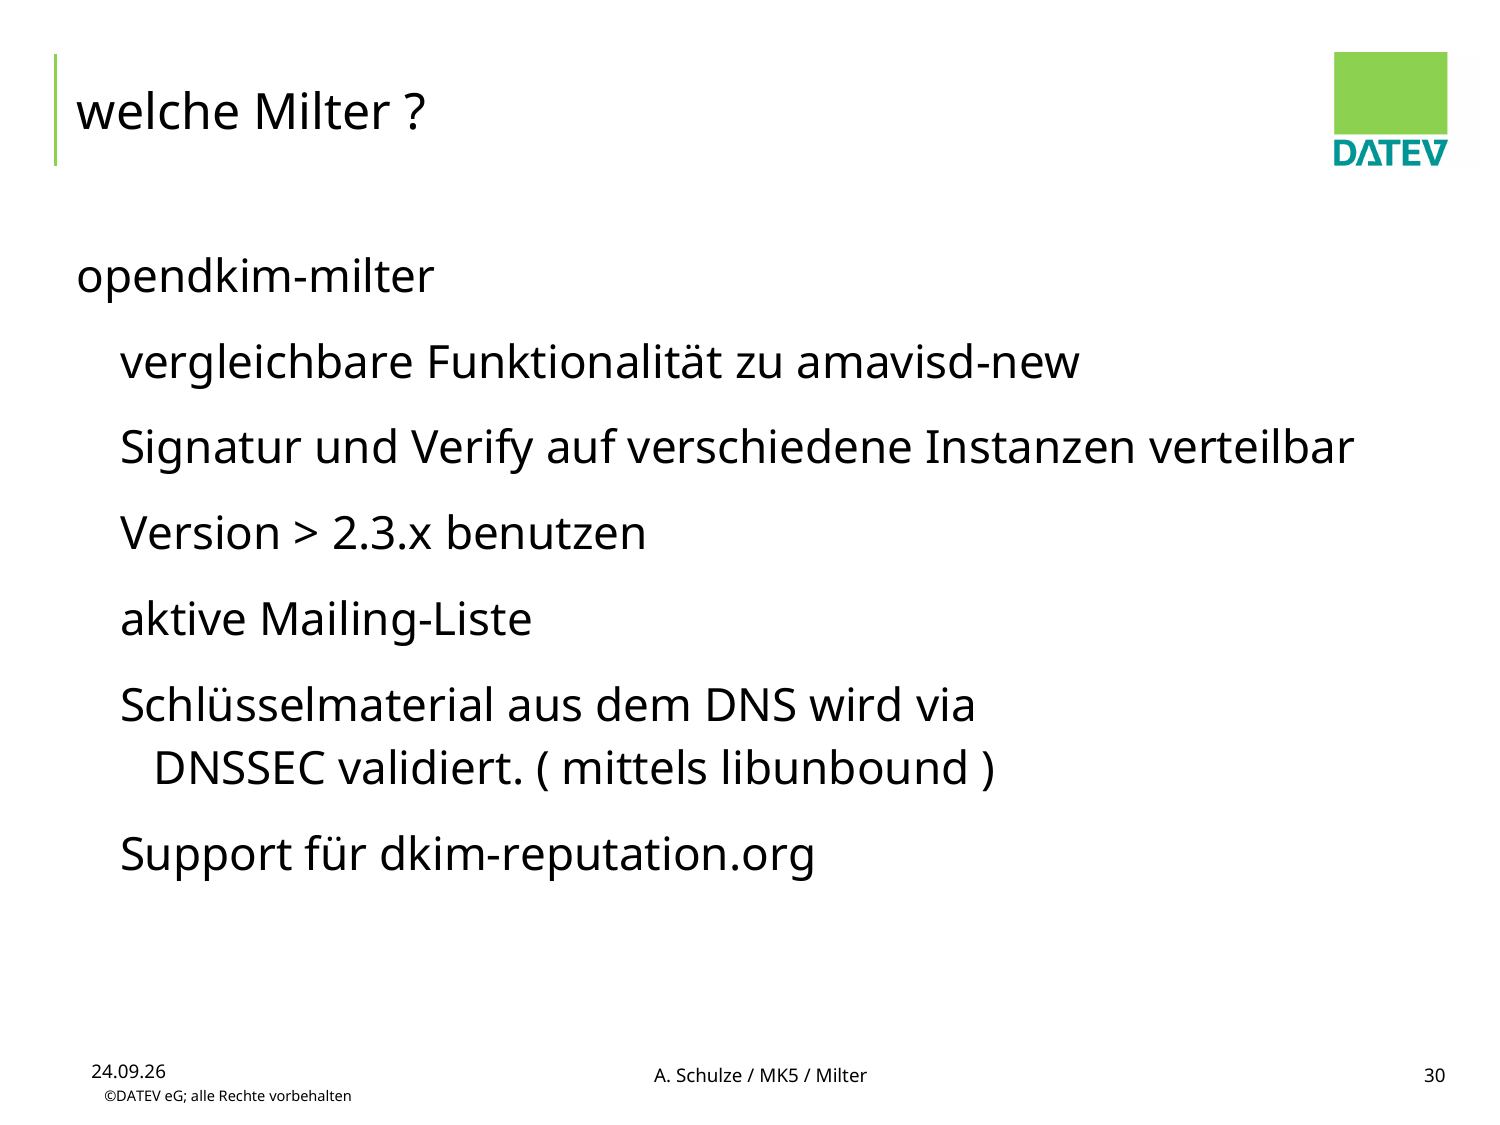

# welche Milter ?
opendkim-milter
vergleichbare Funktionalität zu amavisd-new
Signatur und Verify auf verschiedene Instanzen verteilbar
Version > 2.3.x benutzen
aktive Mailing-Liste
Schlüsselmaterial aus dem DNS wird via
DNSSEC validiert. ( mittels libunbound )
Support für dkim-reputation.org
A. Schulze / MK5 / Milter
30